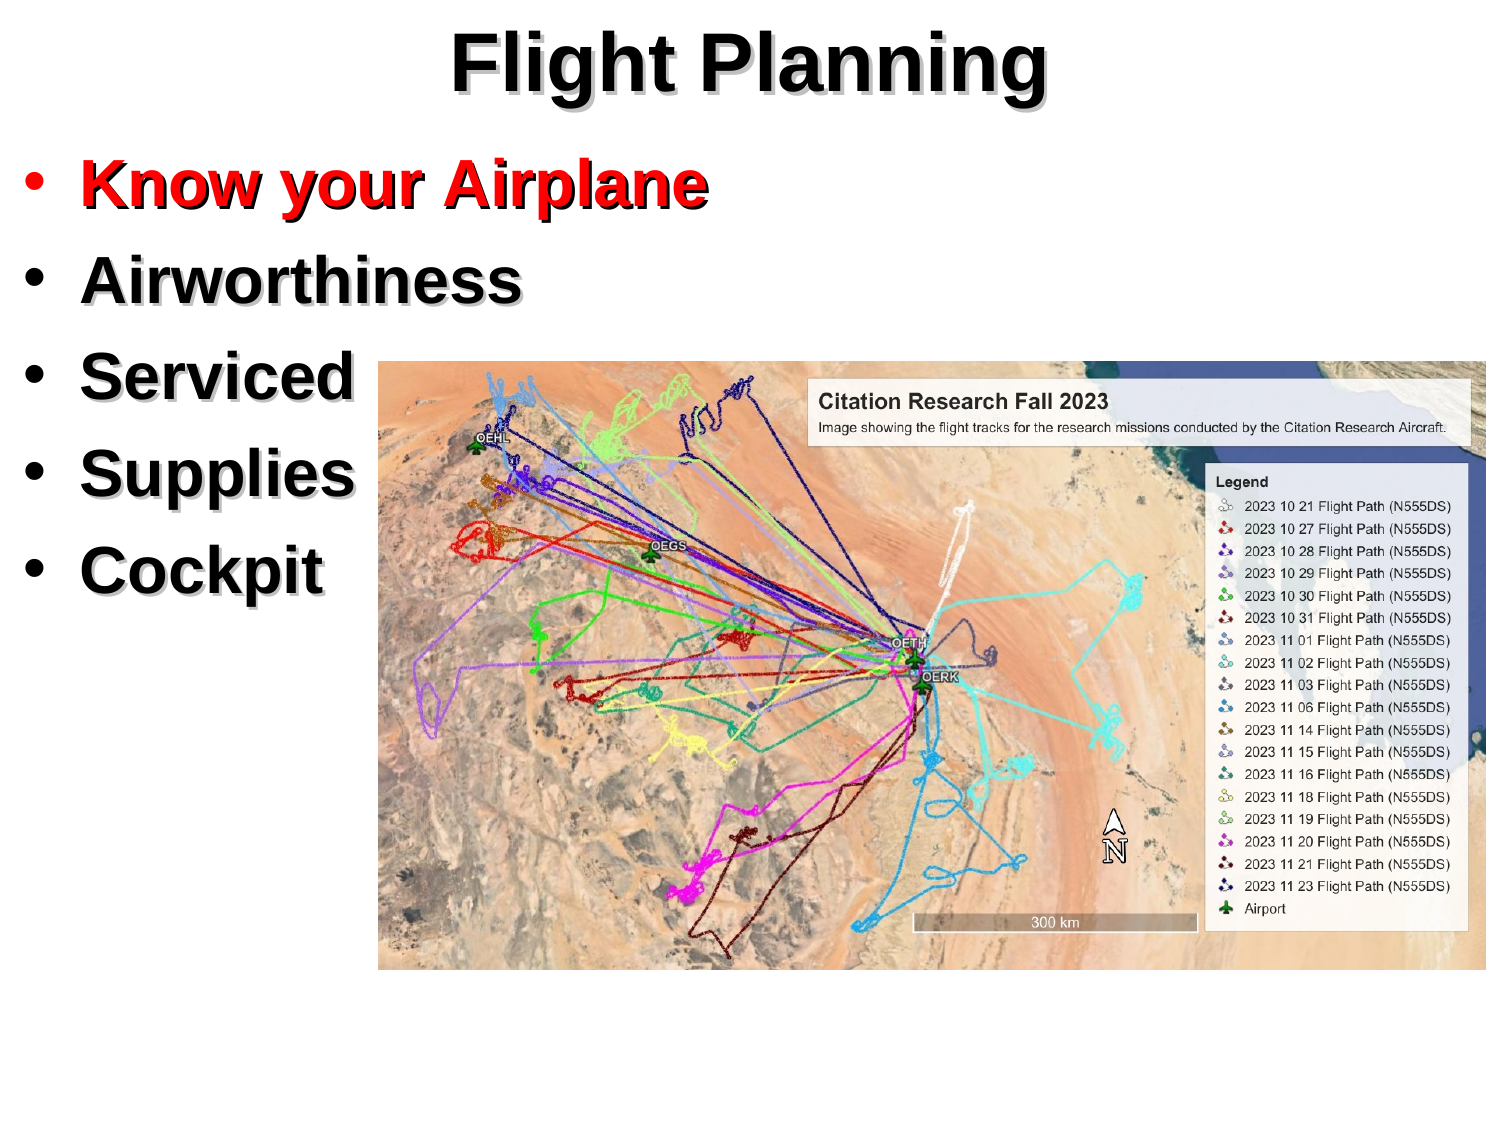

# Flight Planning
Know your Airplane
Airworthiness
Serviced
Supplies
Cockpit